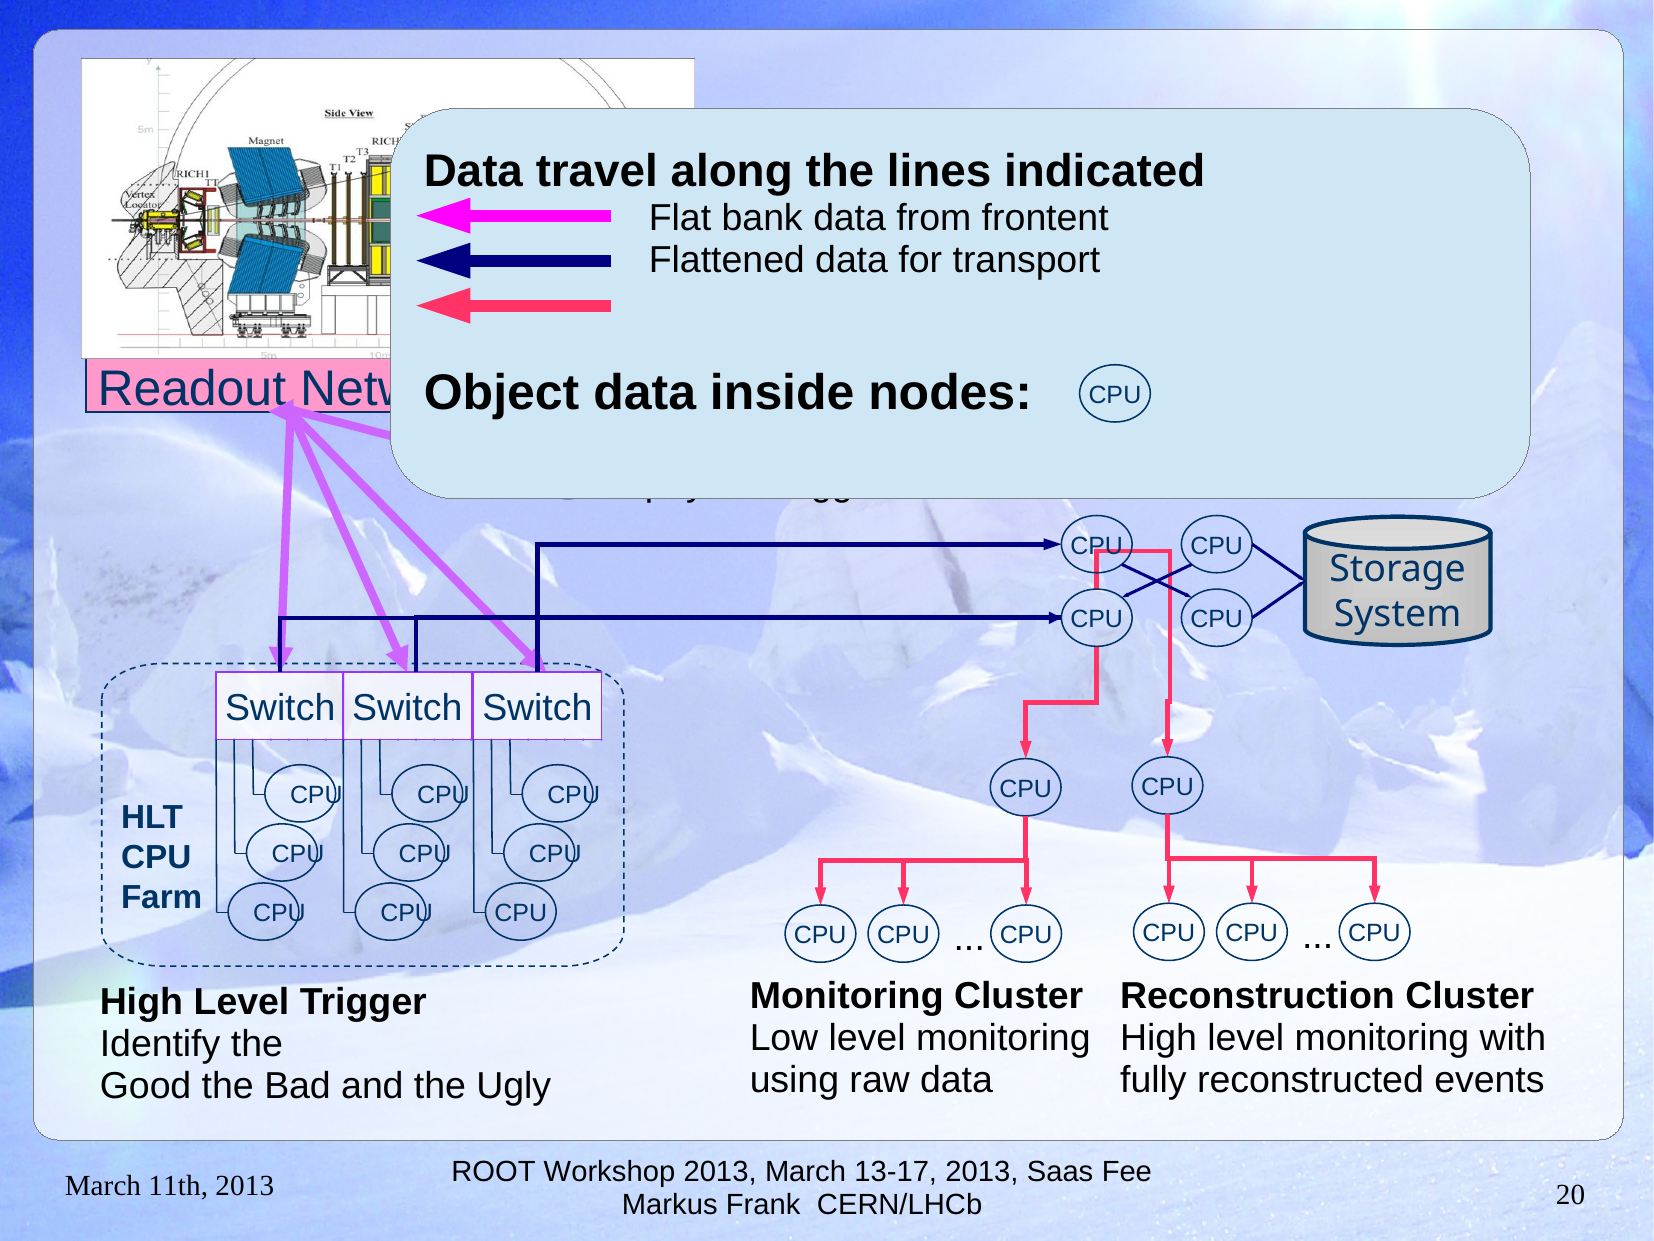

Data travel along the lines indicated
			Flat bank data from frontent
			Flattened data for transport
Object data inside nodes:
Trigger
Supervisor
CPU
Readout Network
Storage Cluster
- File and Stream handling
- Fork data streams
Calibration
Special non
physics triggers
CPU
CPU
CPU
Storage
System
CPU
CPU
HLT
CPU
Farm
Switch
Switch
Switch
CPU
CPU
CPU
CPU
CPU
CPU
CPU
CPU
CPU
CPU
CPU
CPU
CPU
CPU
CPU
CPU
CPU
...
...
Monitoring Cluster
Low level monitoring
using raw data
Reconstruction Cluster
High level monitoring with
fully reconstructed events
High Level Trigger
Identify the
Good the Bad and the Ugly
March 11th, 2013
20